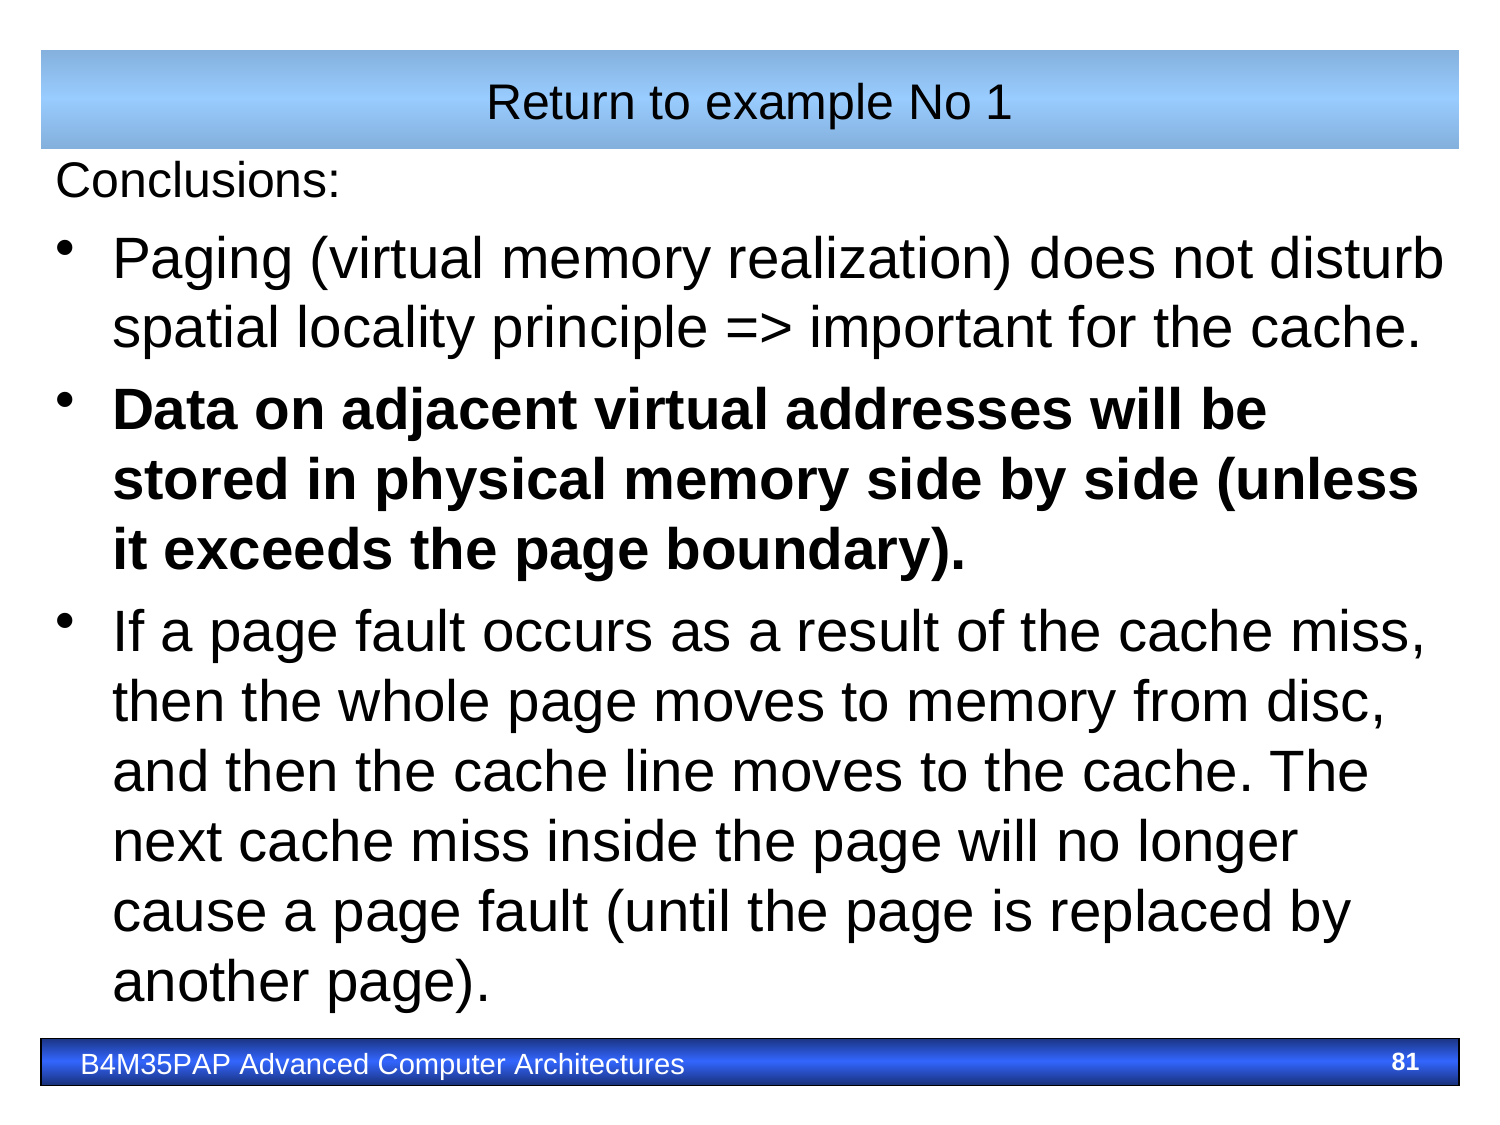

# Return to example No 1
Conclusions:
Paging (virtual memory realization) does not disturb spatial locality principle => important for the cache.
Data on adjacent virtual addresses will be stored in physical memory side by side (unless it exceeds the page boundary).
If a page fault occurs as a result of the cache miss, then the whole page moves to memory from disc, and then the cache line moves to the cache. The next cache miss inside the page will no longer cause a page fault (until the page is replaced by another page).